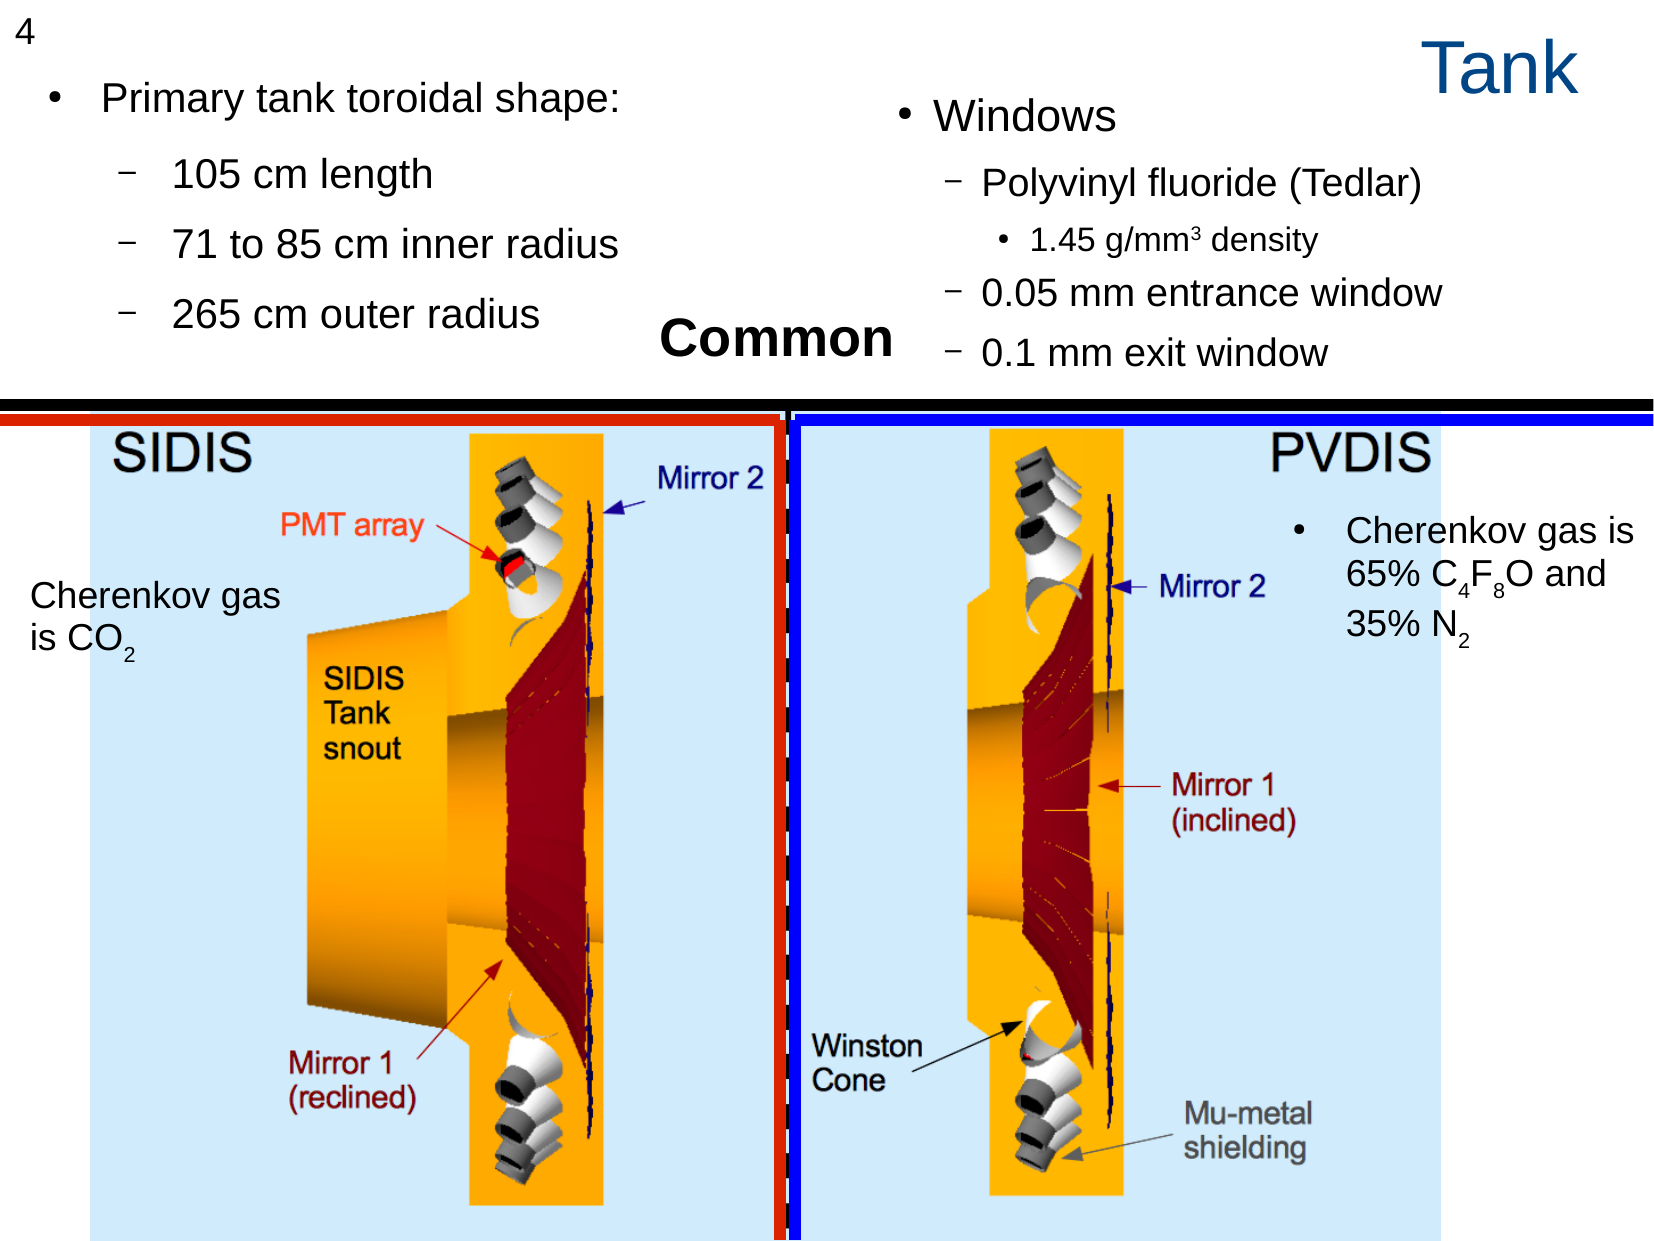

4
# Tank
Primary tank toroidal shape:
105 cm length
71 to 85 cm inner radius
265 cm outer radius
Windows
Polyvinyl fluoride (Tedlar)
1.45 g/mm3 density
0.05 mm entrance window
0.1 mm exit window
Common
Cherenkov gas is 65% C4F8O and 35% N2
Cherenkov gas
is CO2